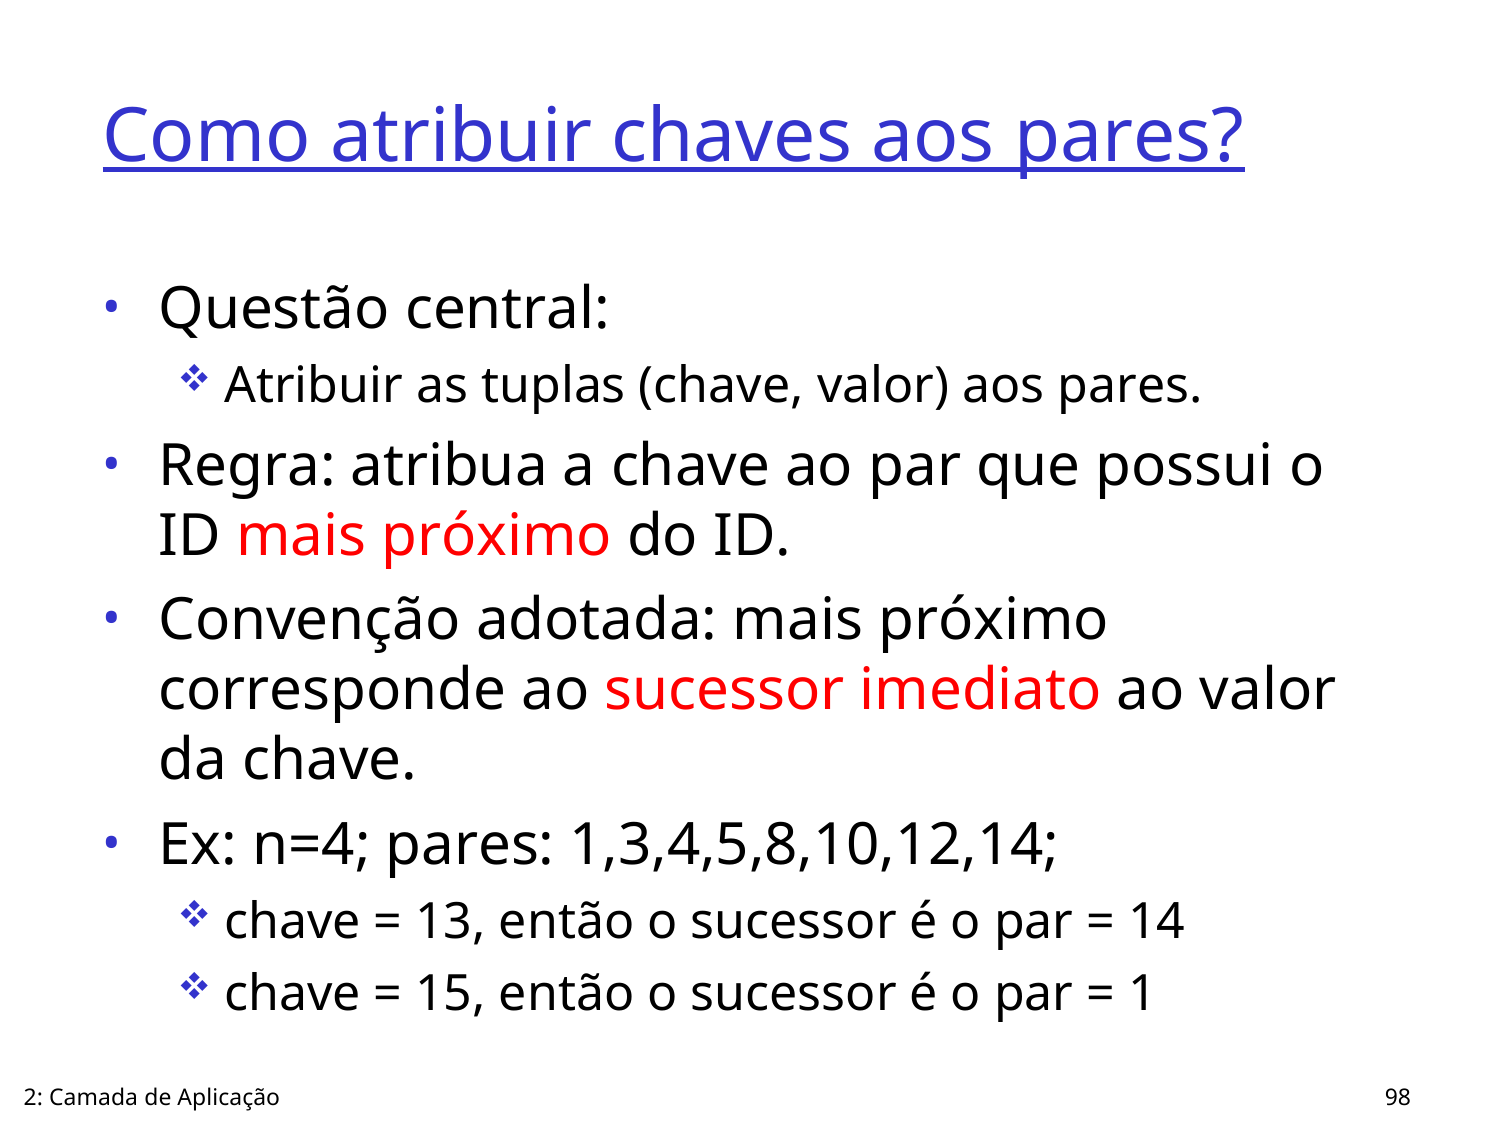

Como atribuir chaves aos pares?
Questão central:
Atribuir as tuplas (chave, valor) aos pares.
Regra: atribua a chave ao par que possui o ID mais próximo do ID.
Convenção adotada: mais próximo corresponde ao sucessor imediato ao valor da chave.
Ex: n=4; pares: 1,3,4,5,8,10,12,14;
chave = 13, então o sucessor é o par = 14
chave = 15, então o sucessor é o par = 1
98